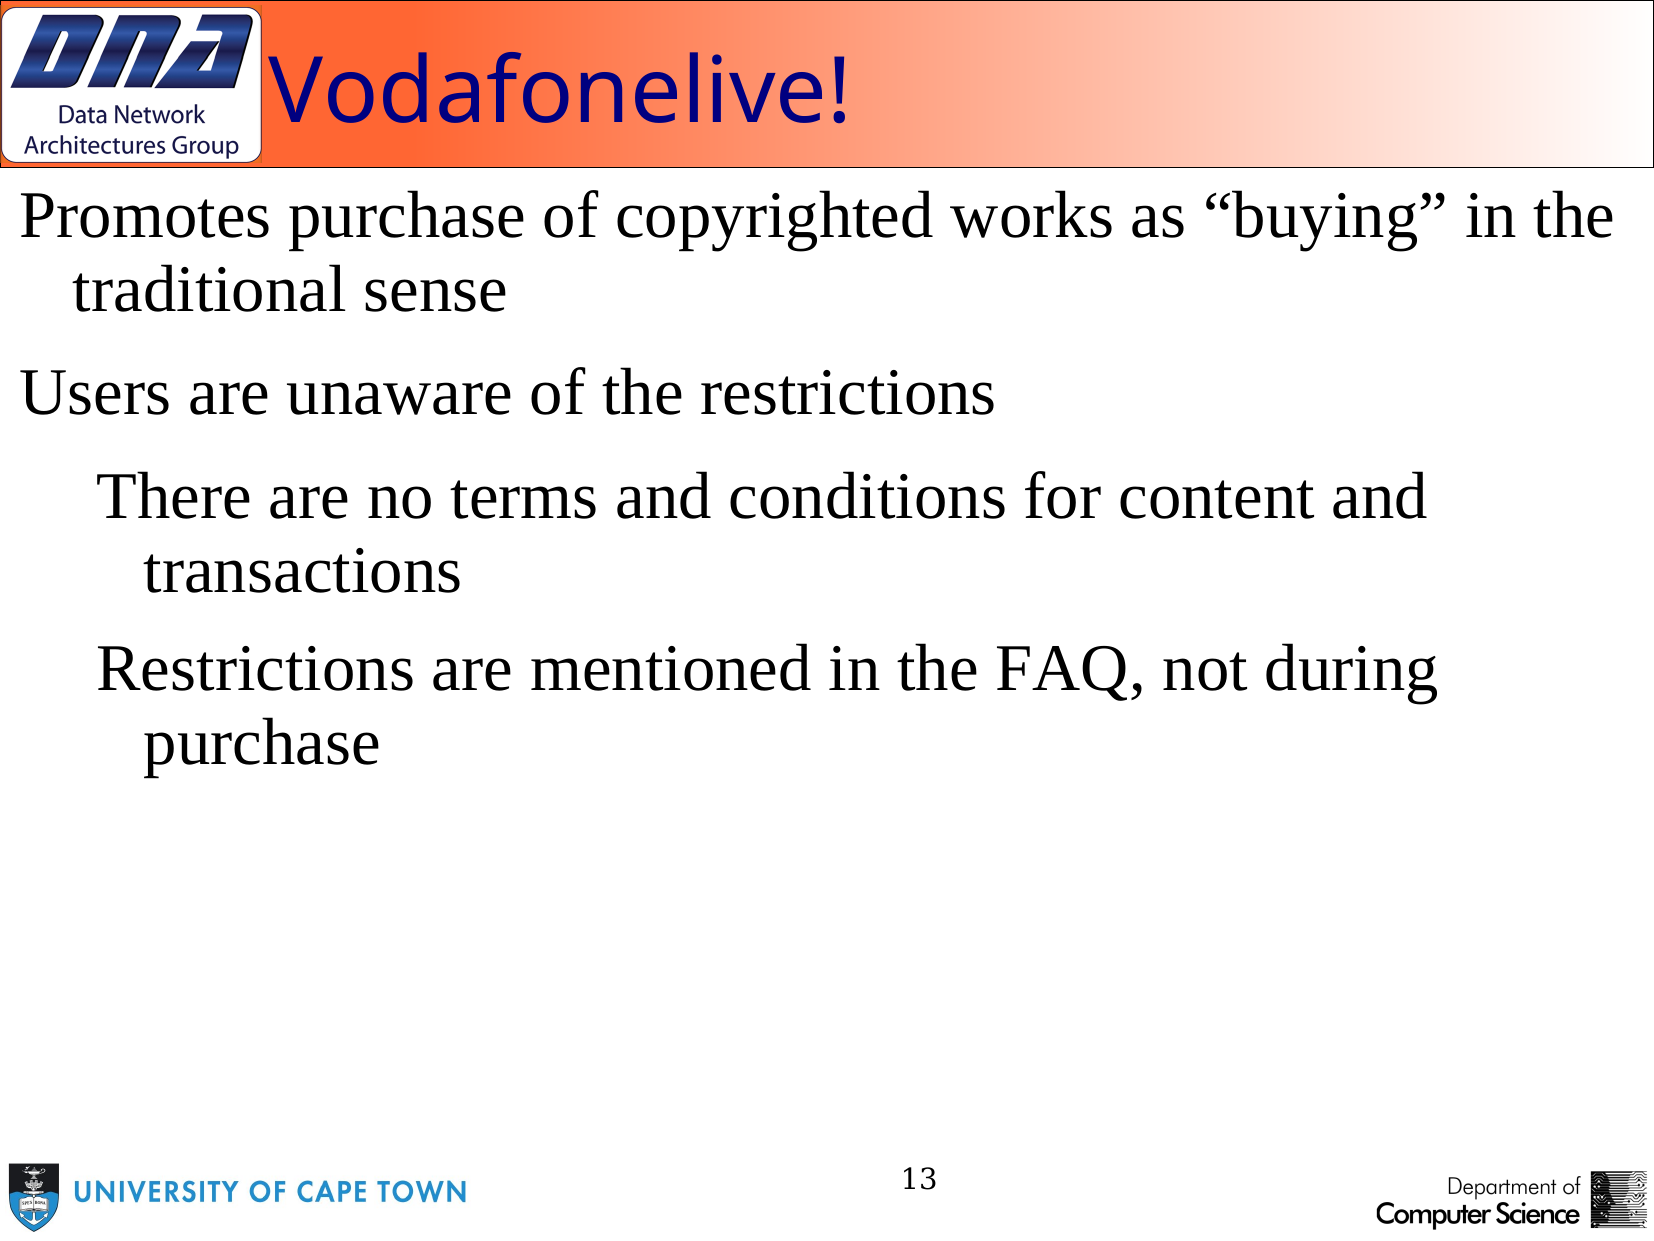

# Vodafonelive!
Promotes purchase of copyrighted works as “buying” in the traditional sense
Users are unaware of the restrictions
There are no terms and conditions for content and transactions
Restrictions are mentioned in the FAQ, not during purchase
13